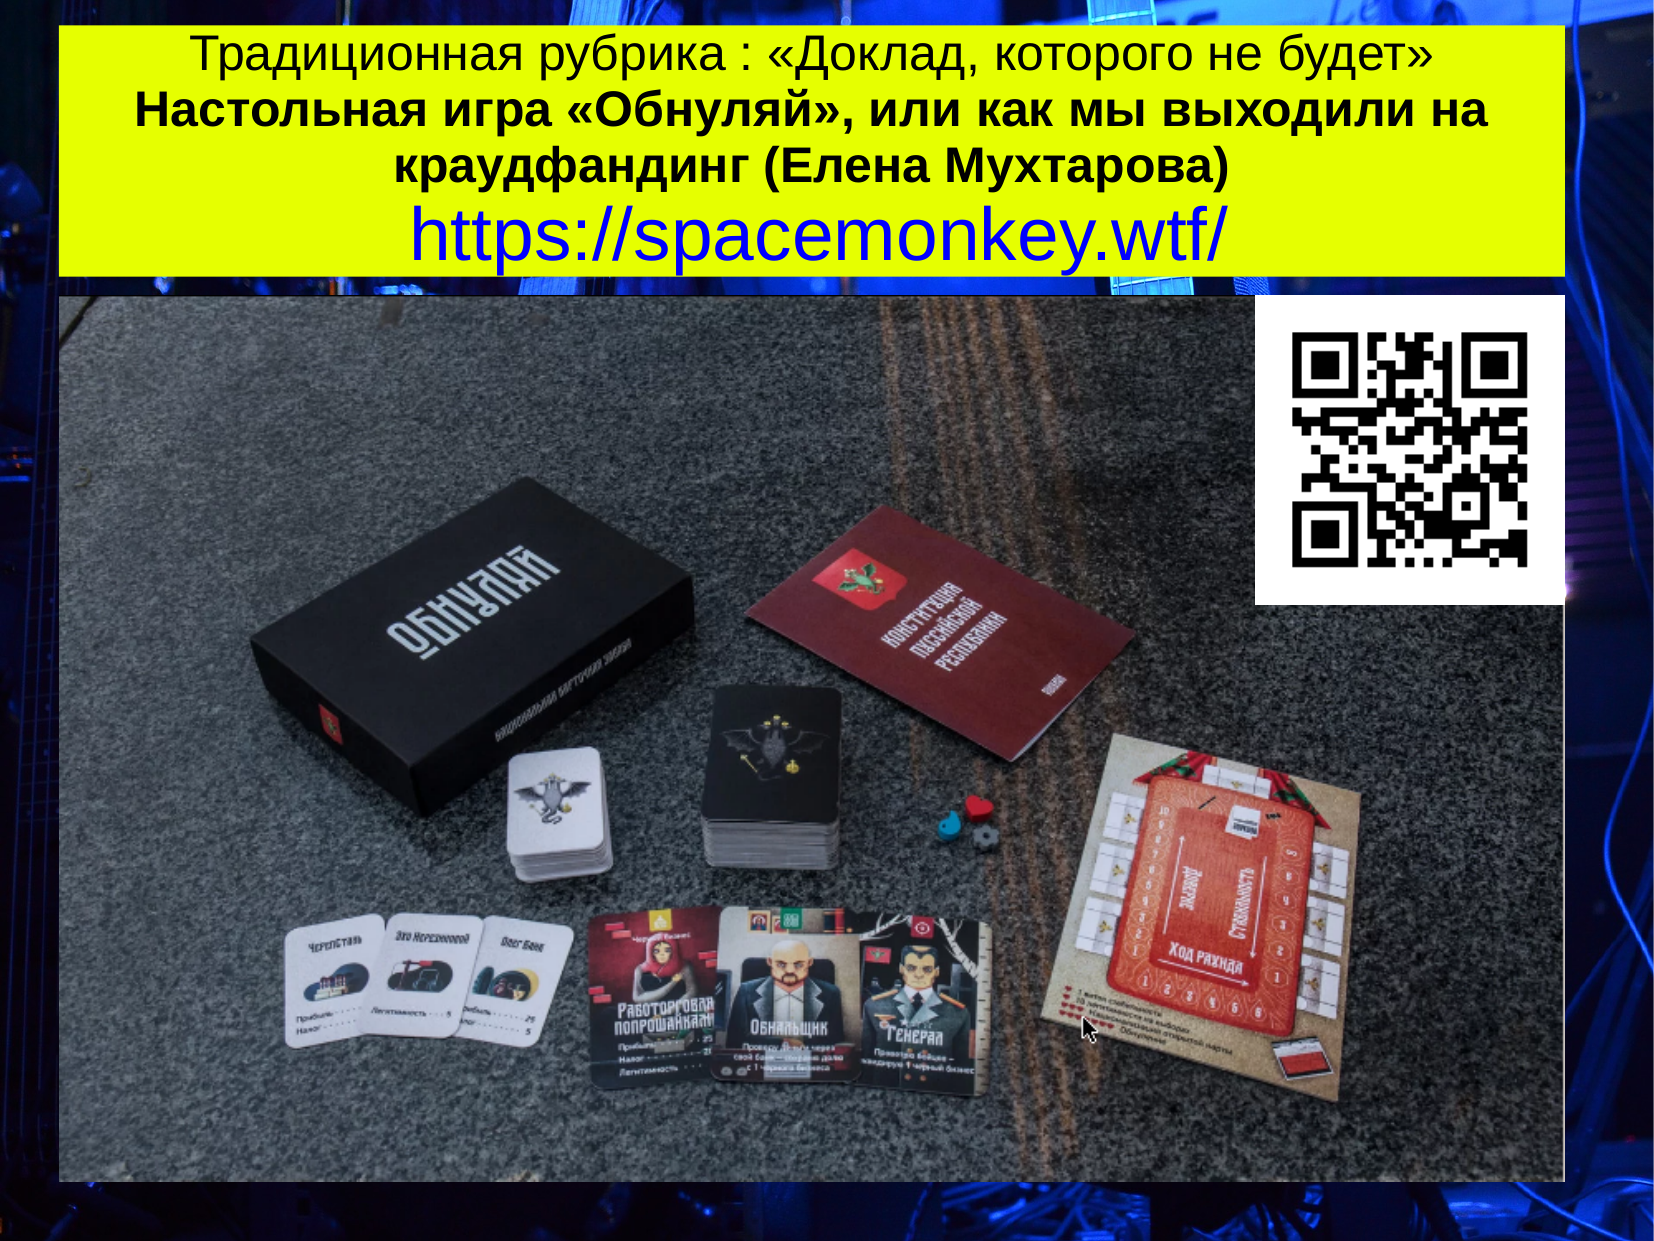

# Традиционная рубрика : «Доклад, которого не будет» Настольная игра «Обнуляй», или как мы выходили на краудфандинг (Елена Мухтарова) https://spacemonkey.wtf/